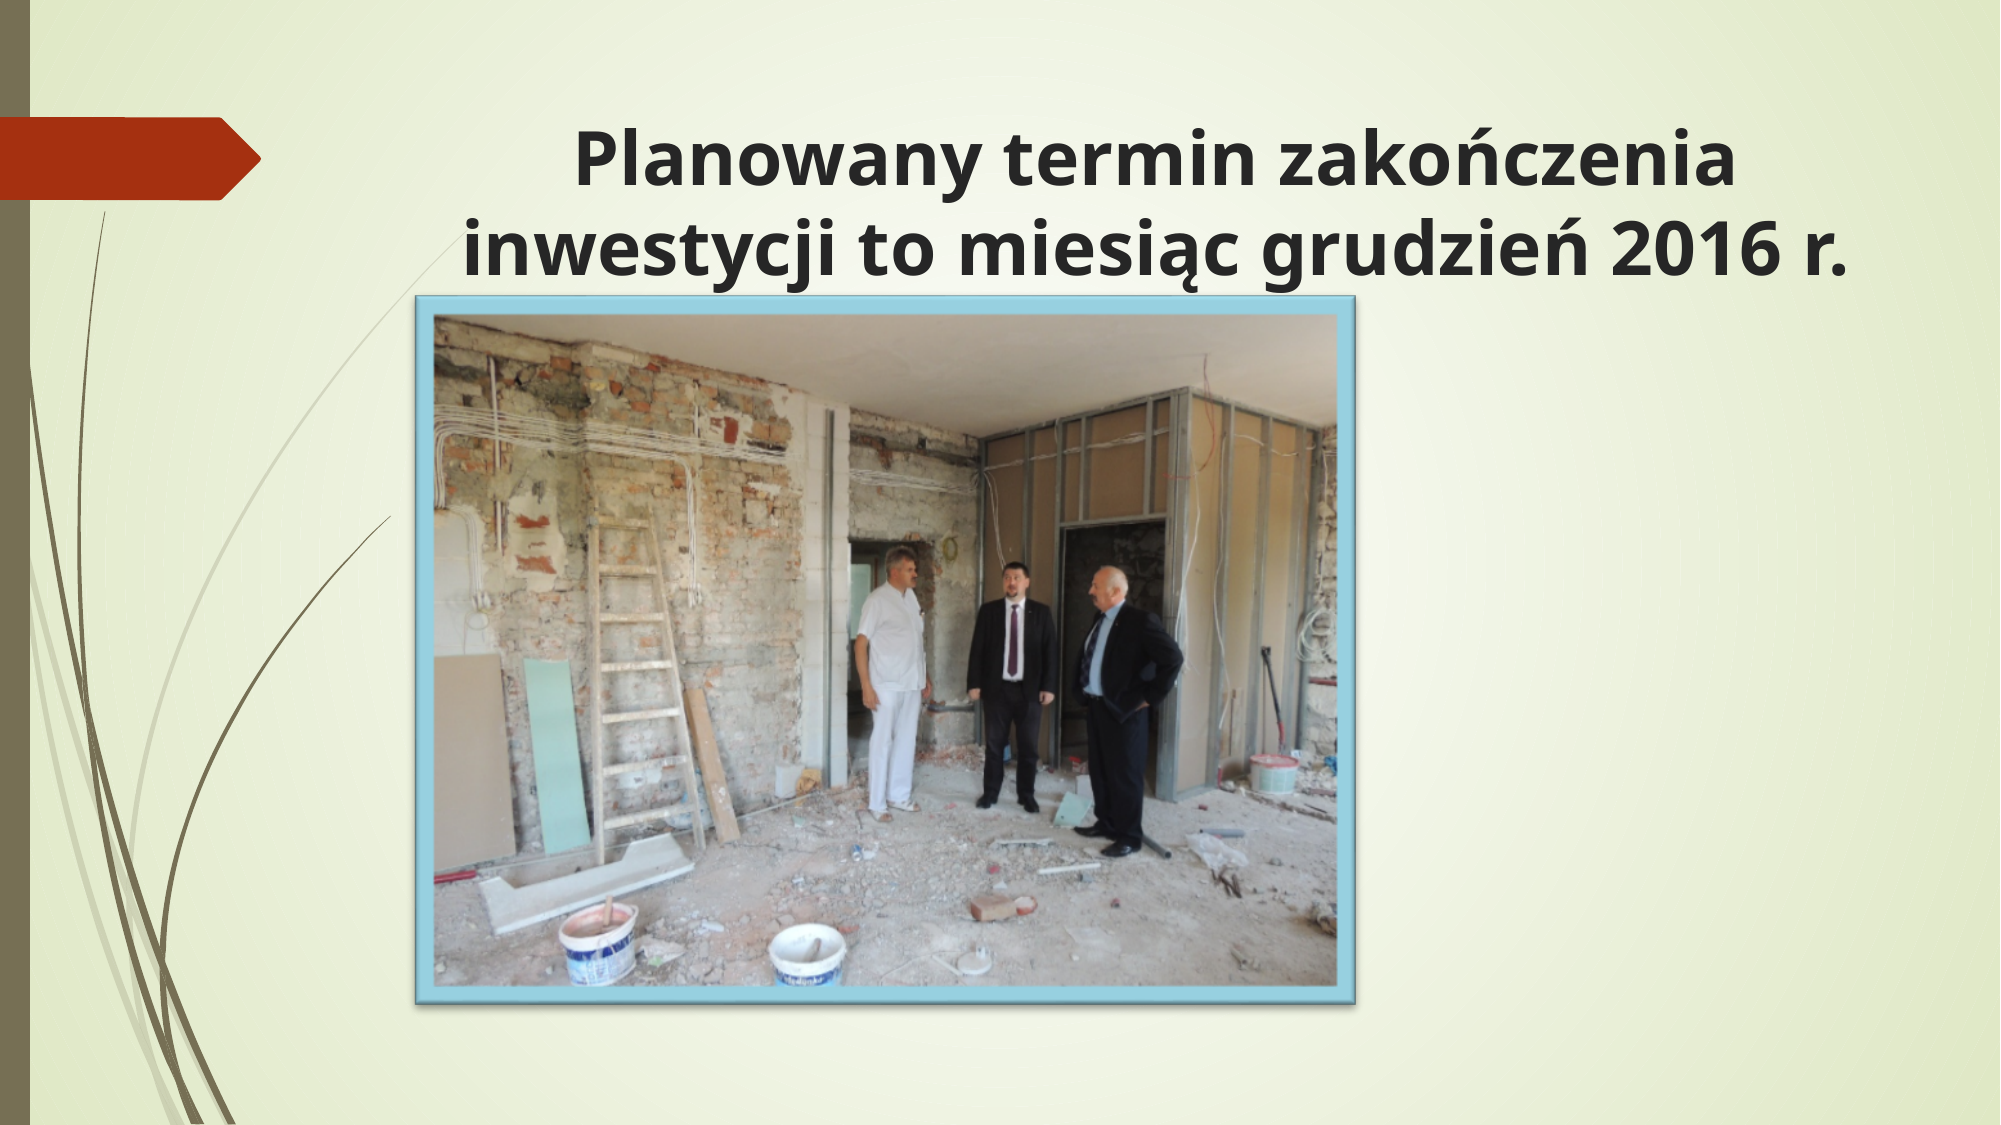

# Planowany termin zakończenia inwestycji to miesiąc grudzień 2016 r.